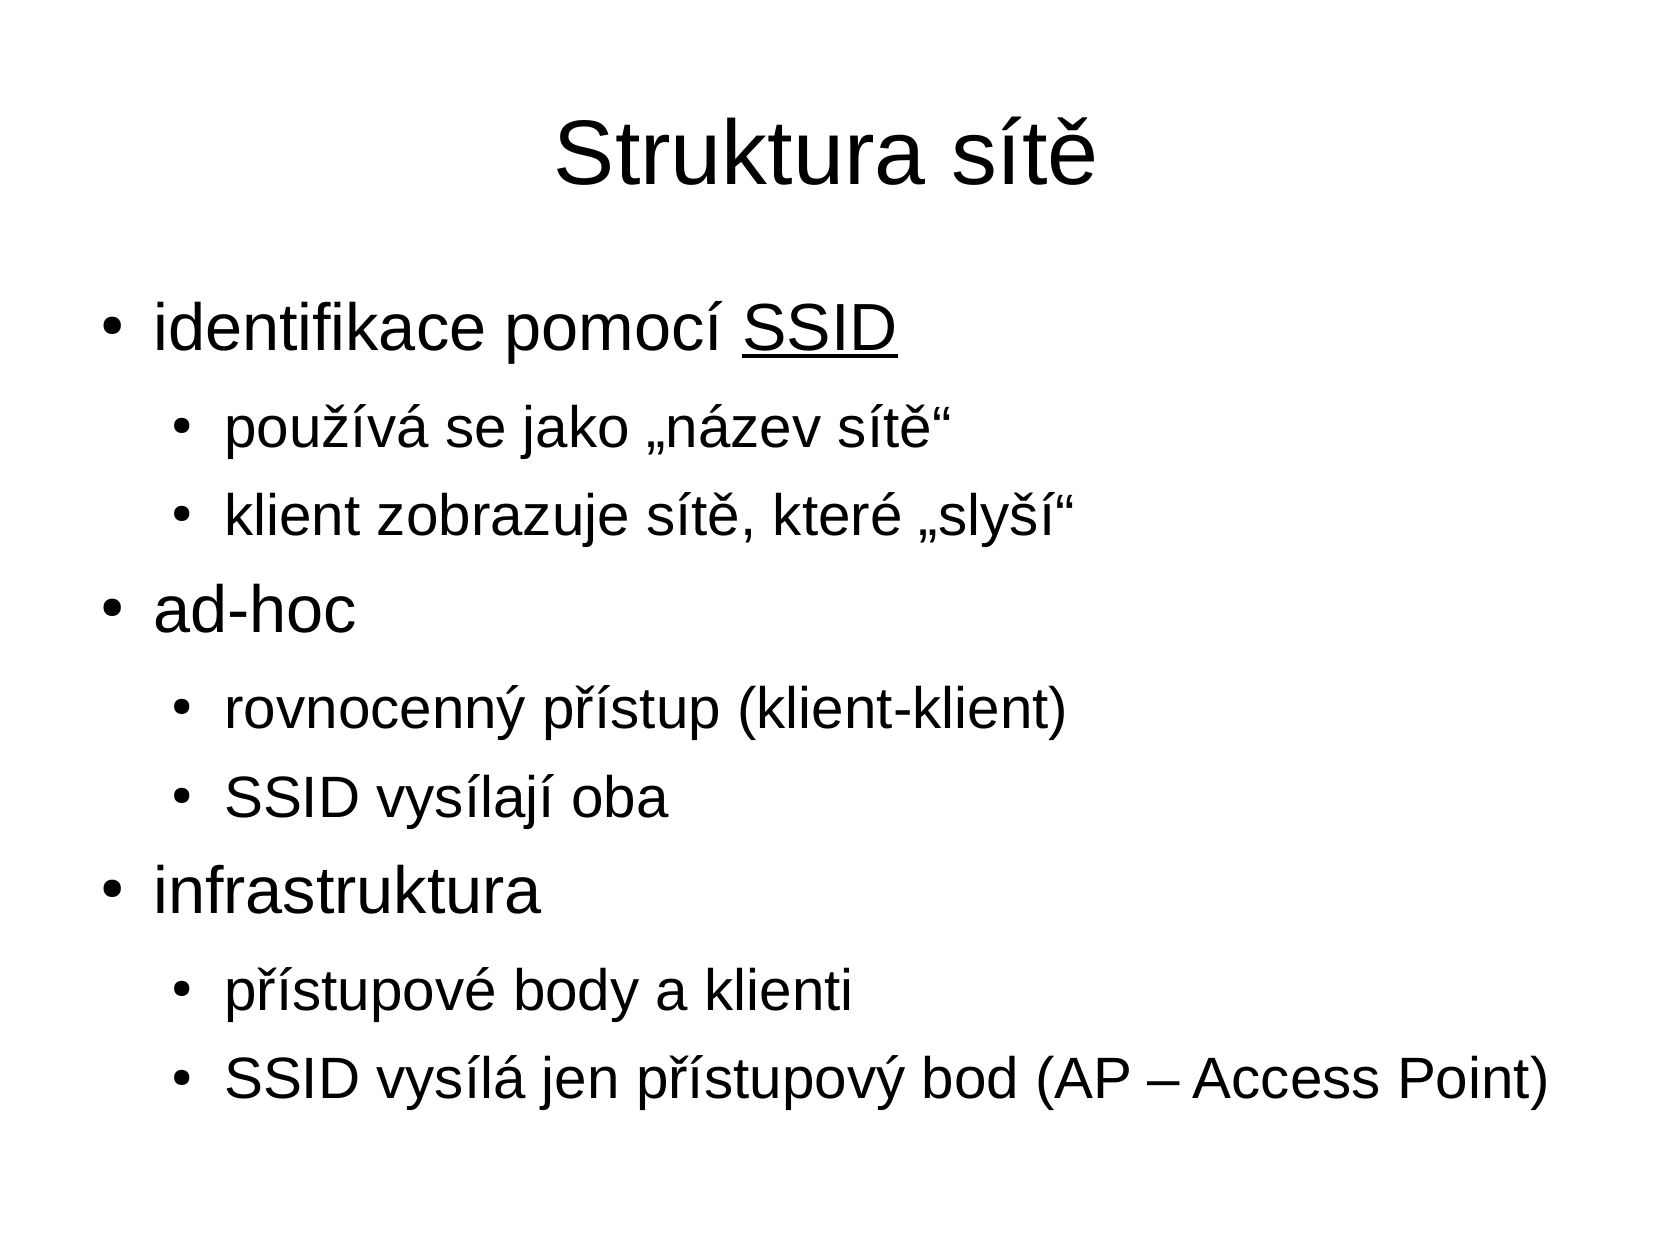

# Struktura sítě
identifikace pomocí SSID
používá se jako „název sítě“
klient zobrazuje sítě, které „slyší“
ad-hoc
rovnocenný přístup (klient-klient)
SSID vysílají oba
infrastruktura
přístupové body a klienti
SSID vysílá jen přístupový bod (AP – Access Point)